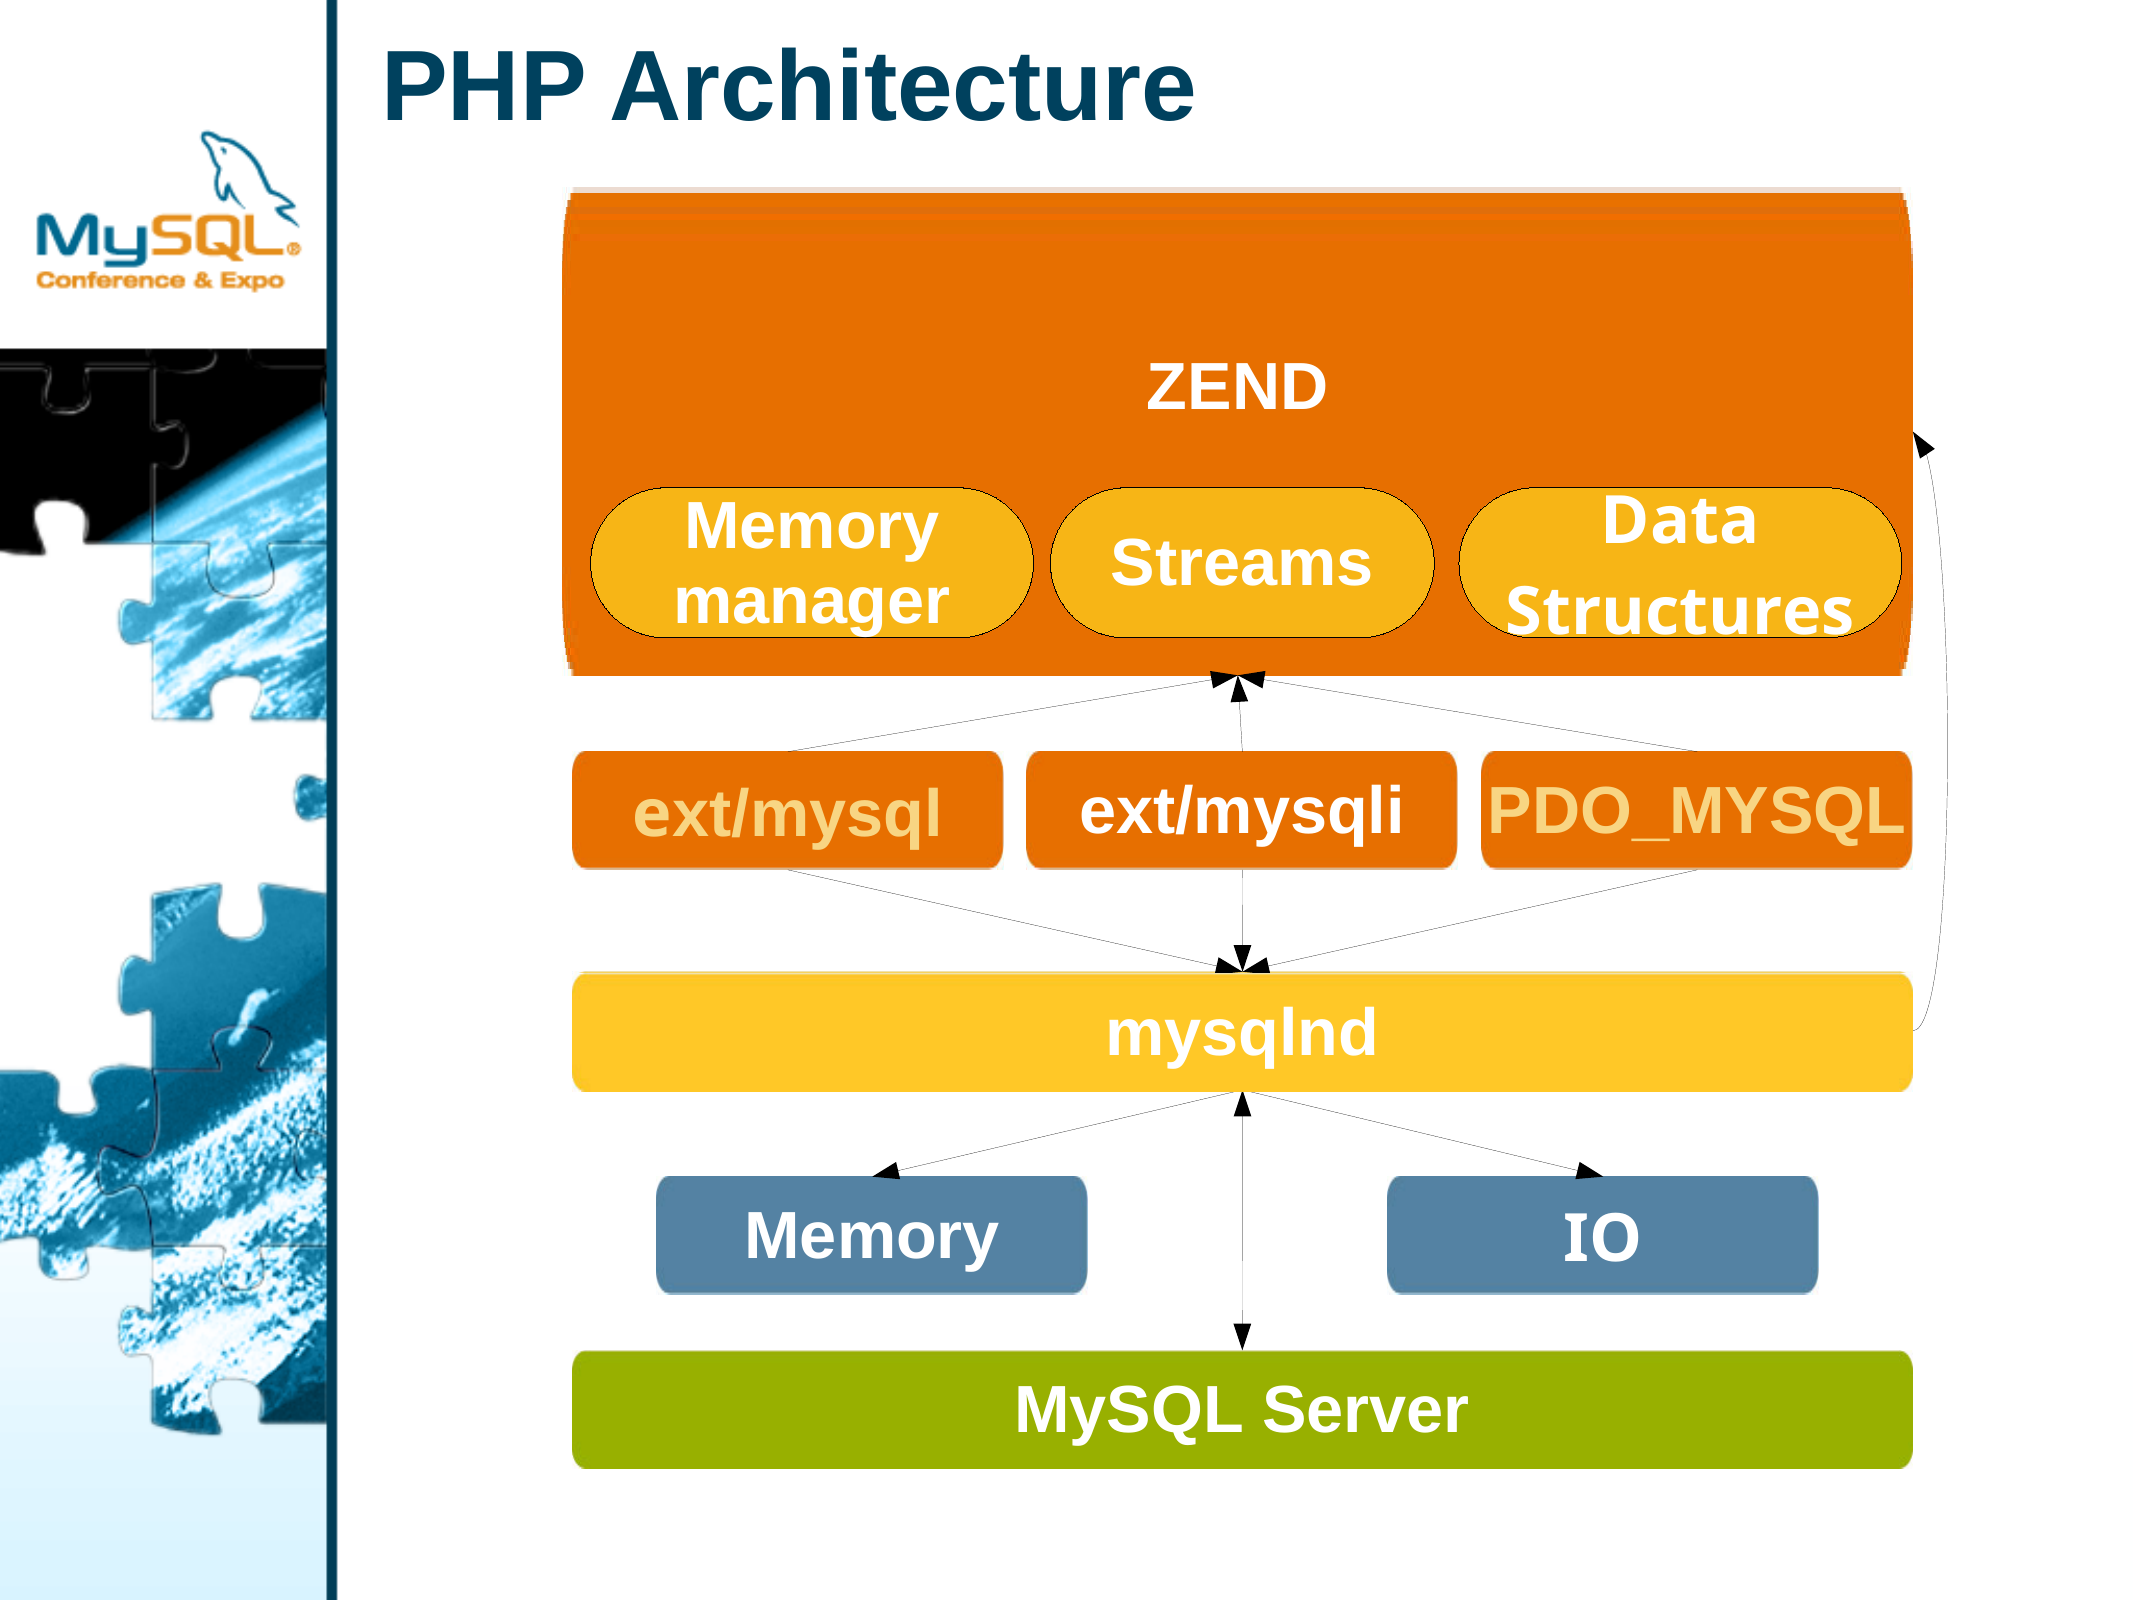

# PHP Architecture
ZEND
Memory
manager
Streams
Data
Structures
ext/mysql
PDO_MYSQL
ext/mysqli
libmysql
mysqlnd
Memory
IO
MySQL Server